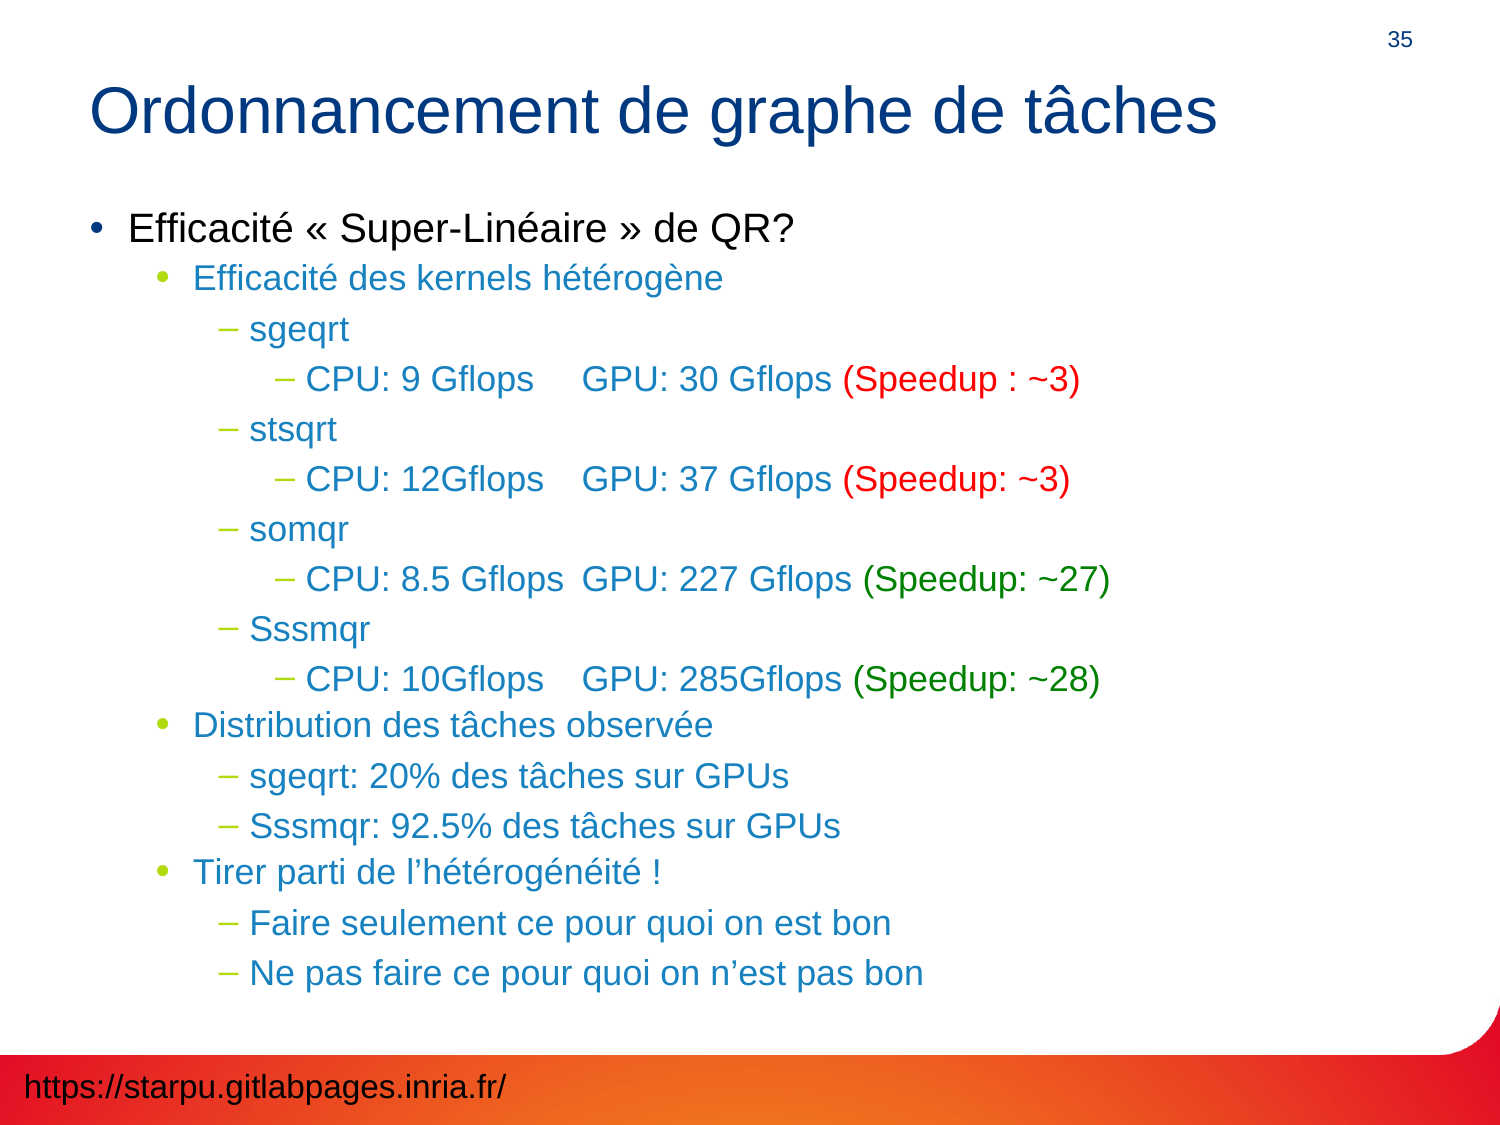

Ordonnancement de graphe de tâches
# Efficacité « Super-Linéaire » de QR?
Efficacité des kernels hétérogène
sgeqrt
CPU: 9 Gflops		GPU: 30 Gflops (Speedup : ~3)
stsqrt
CPU: 12Gflops		GPU: 37 Gflops (Speedup: ~3)
somqr
CPU: 8.5 Gflops		GPU: 227 Gflops (Speedup: ~27)
Sssmqr
CPU: 10Gflops	GPU: 285Gflops (Speedup: ~28)
Distribution des tâches observée
sgeqrt: 20% des tâches sur GPUs
Sssmqr: 92.5% des tâches sur GPUs
Tirer parti de l’hétérogénéité !
Faire seulement ce pour quoi on est bon
Ne pas faire ce pour quoi on n’est pas bon